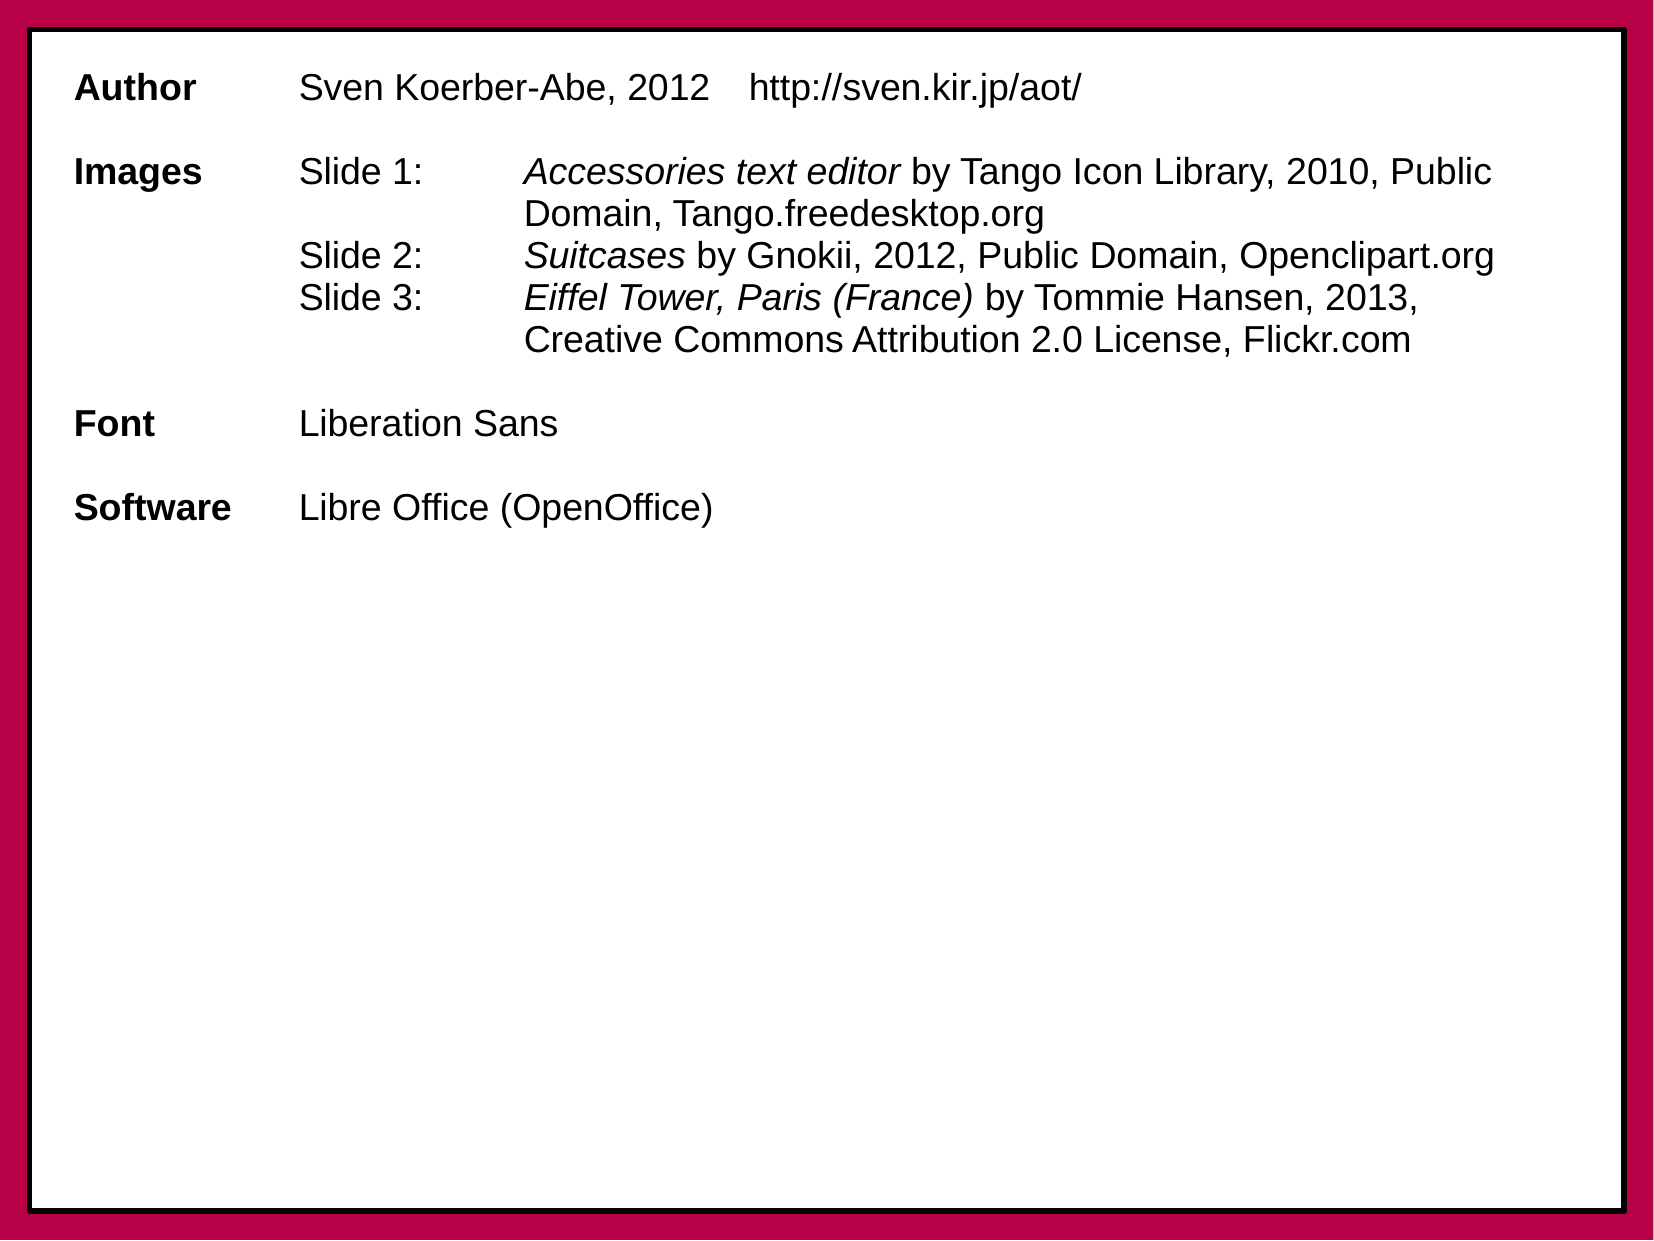

Author		Sven Koerber-Abe, 2012	http://sven.kir.jp/aot/
Images		Slide 1:		Accessories text editor by Tango Icon Library, 2010, Public
						Domain, Tango.freedesktop.org
			Slide 2:		Suitcases by Gnokii, 2012, Public Domain, Openclipart.org
			Slide 3:		Eiffel Tower, Paris (France) by Tommie Hansen, 2013,
						Creative Commons Attribution 2.0 License, Flickr.com
Font		Liberation Sans
Software	Libre Office (OpenOffice)